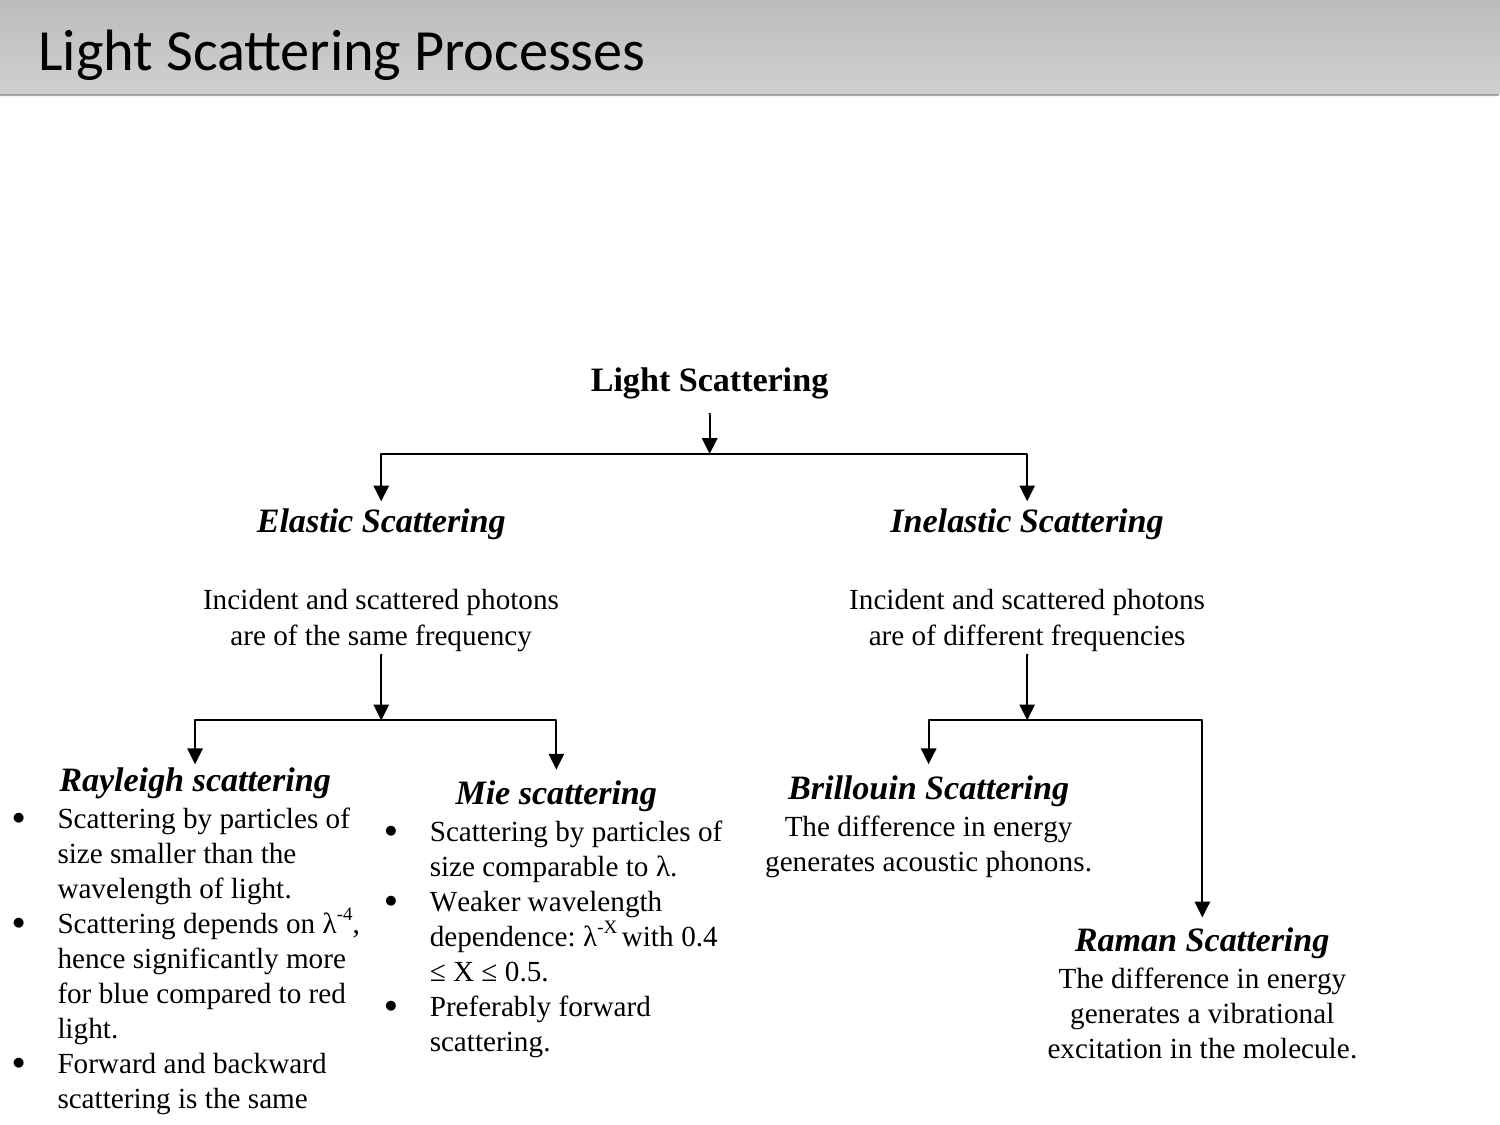

# Light Scattering Processes
 Most pronounced effect in a tissue
Turbidity – measurement of submicron particles that obscure light rays, or apparent nontransparency of a tissue results in a loss of the initial directionality of a collimated beam as well as in defocusing of the light beam spot